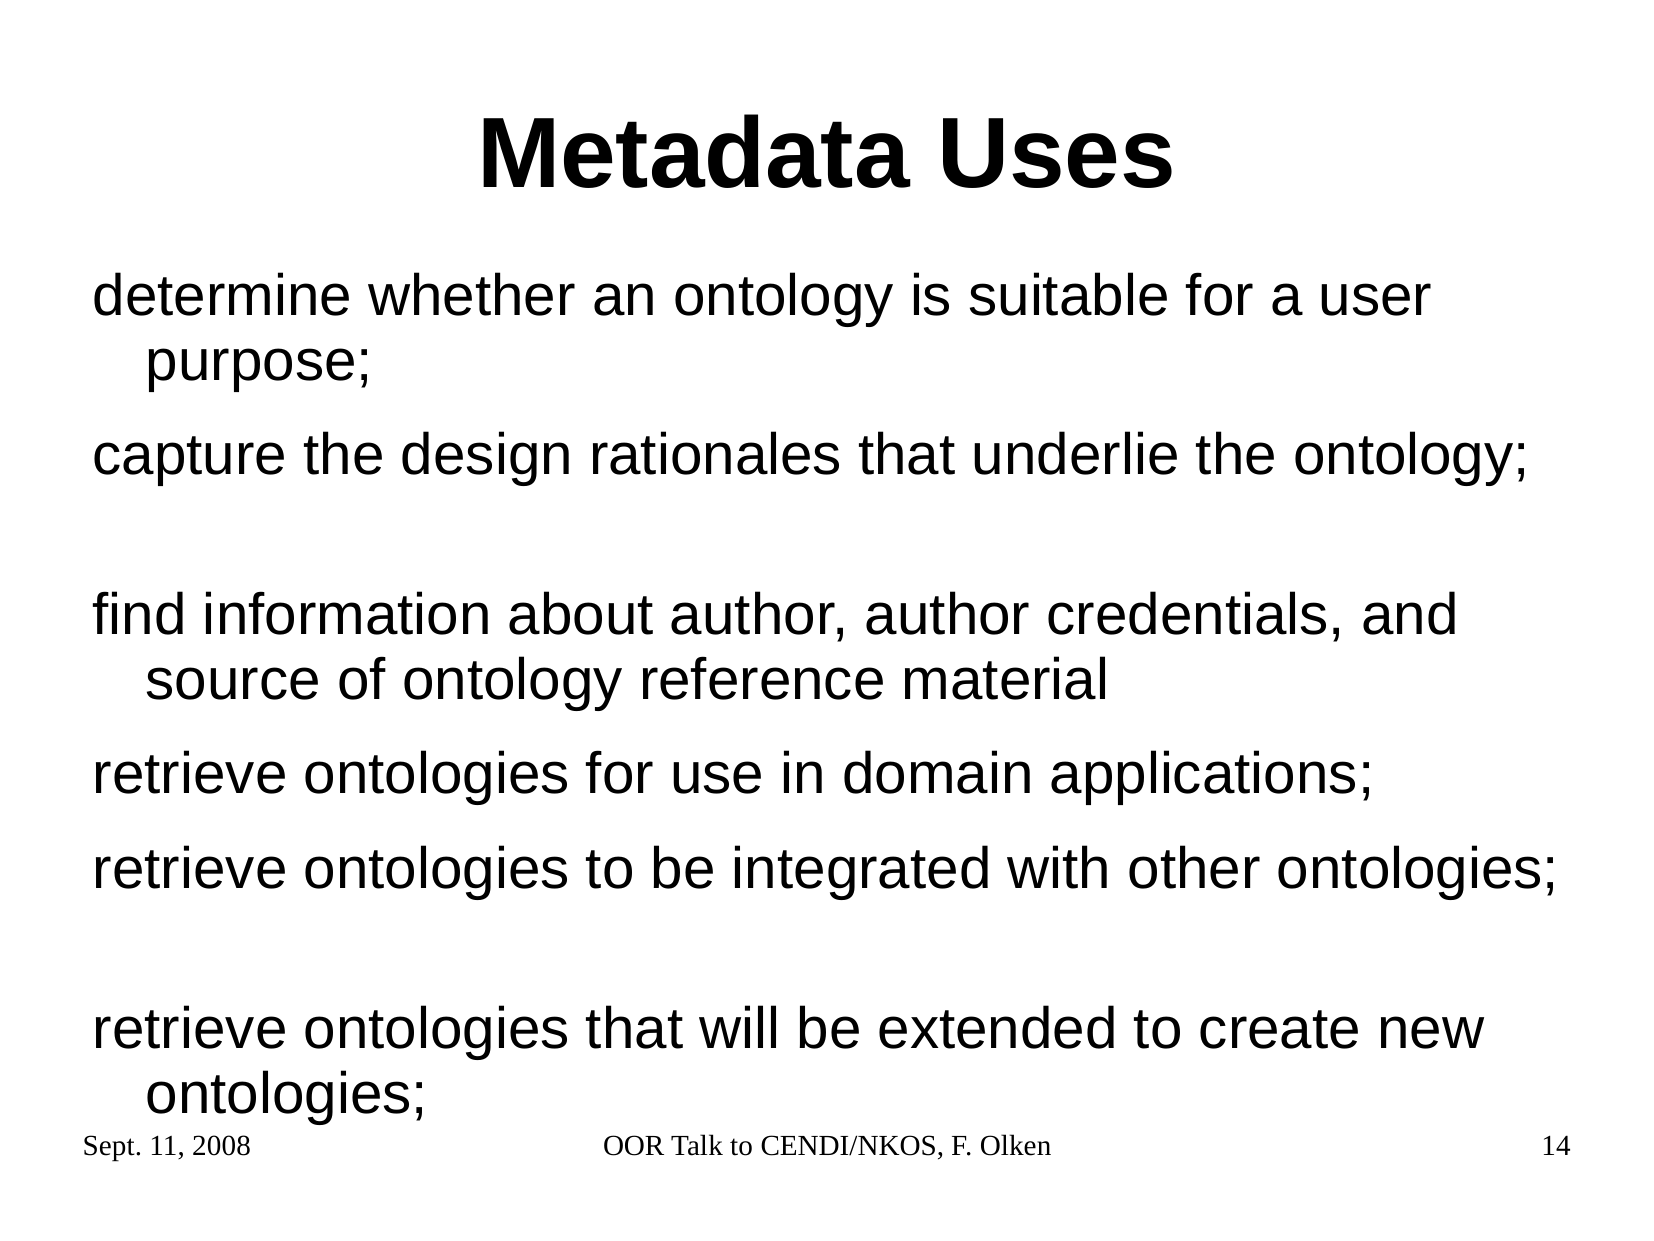

# Metadata Uses
determine whether an ontology is suitable for a user purpose;
capture the design rationales that underlie the ontology;
find information about author, author credentials, and source of ontology reference material
retrieve ontologies for use in domain applications;
retrieve ontologies to be integrated with other ontologies;
retrieve ontologies that will be extended to create new ontologies;
Sept. 11, 2008
OOR Talk to CENDI/NKOS, F. Olken
14